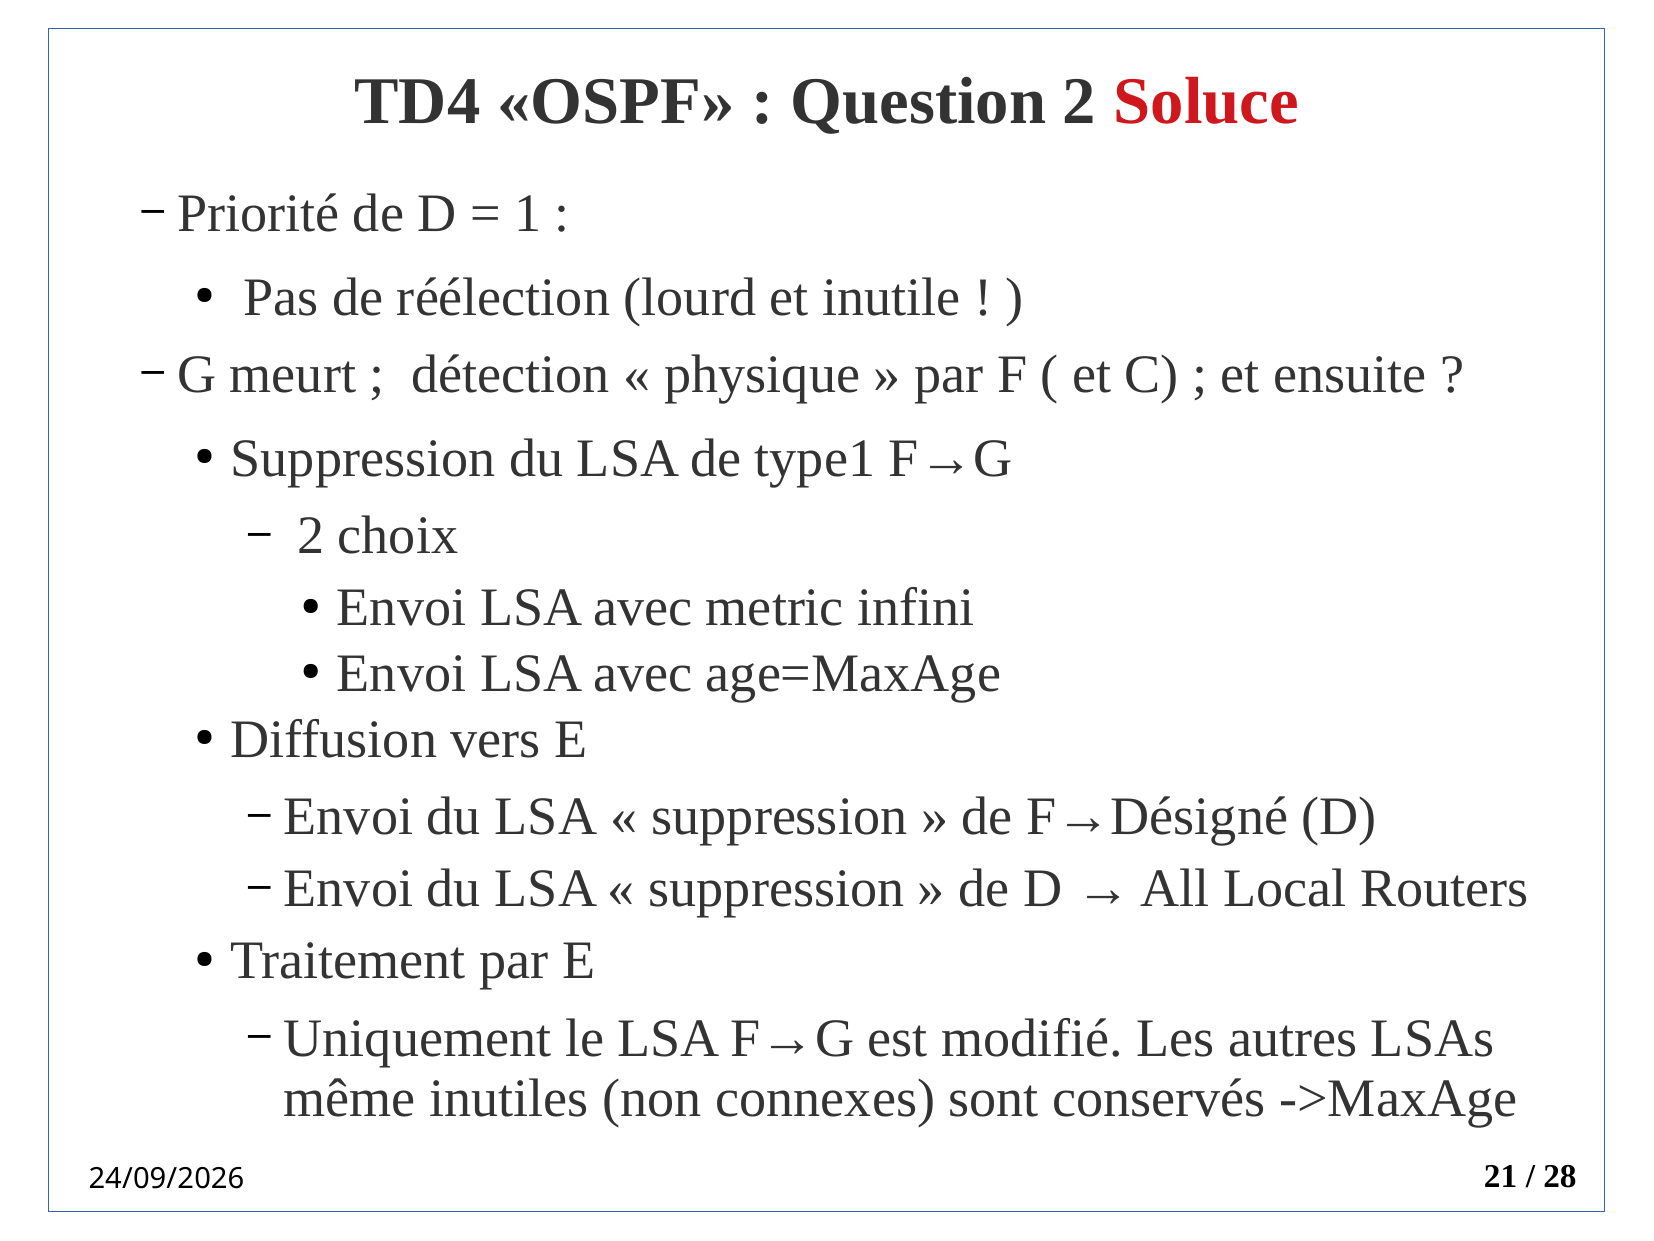

# TD4 «OSPF» : Question 2 Soluce
Priorité de D = 1 :
 Pas de réélection (lourd et inutile ! )
G meurt ; détection « physique » par F ( et C) ; et ensuite ?
Suppression du LSA de type1 F→G
 2 choix
Envoi LSA avec metric infini
Envoi LSA avec age=MaxAge
Diffusion vers E
Envoi du LSA « suppression » de F→Désigné (D)
Envoi du LSA « suppression » de D → All Local Routers
Traitement par E
Uniquement le LSA F→G est modifié. Les autres LSAs même inutiles (non connexes) sont conservés ->MaxAge
21